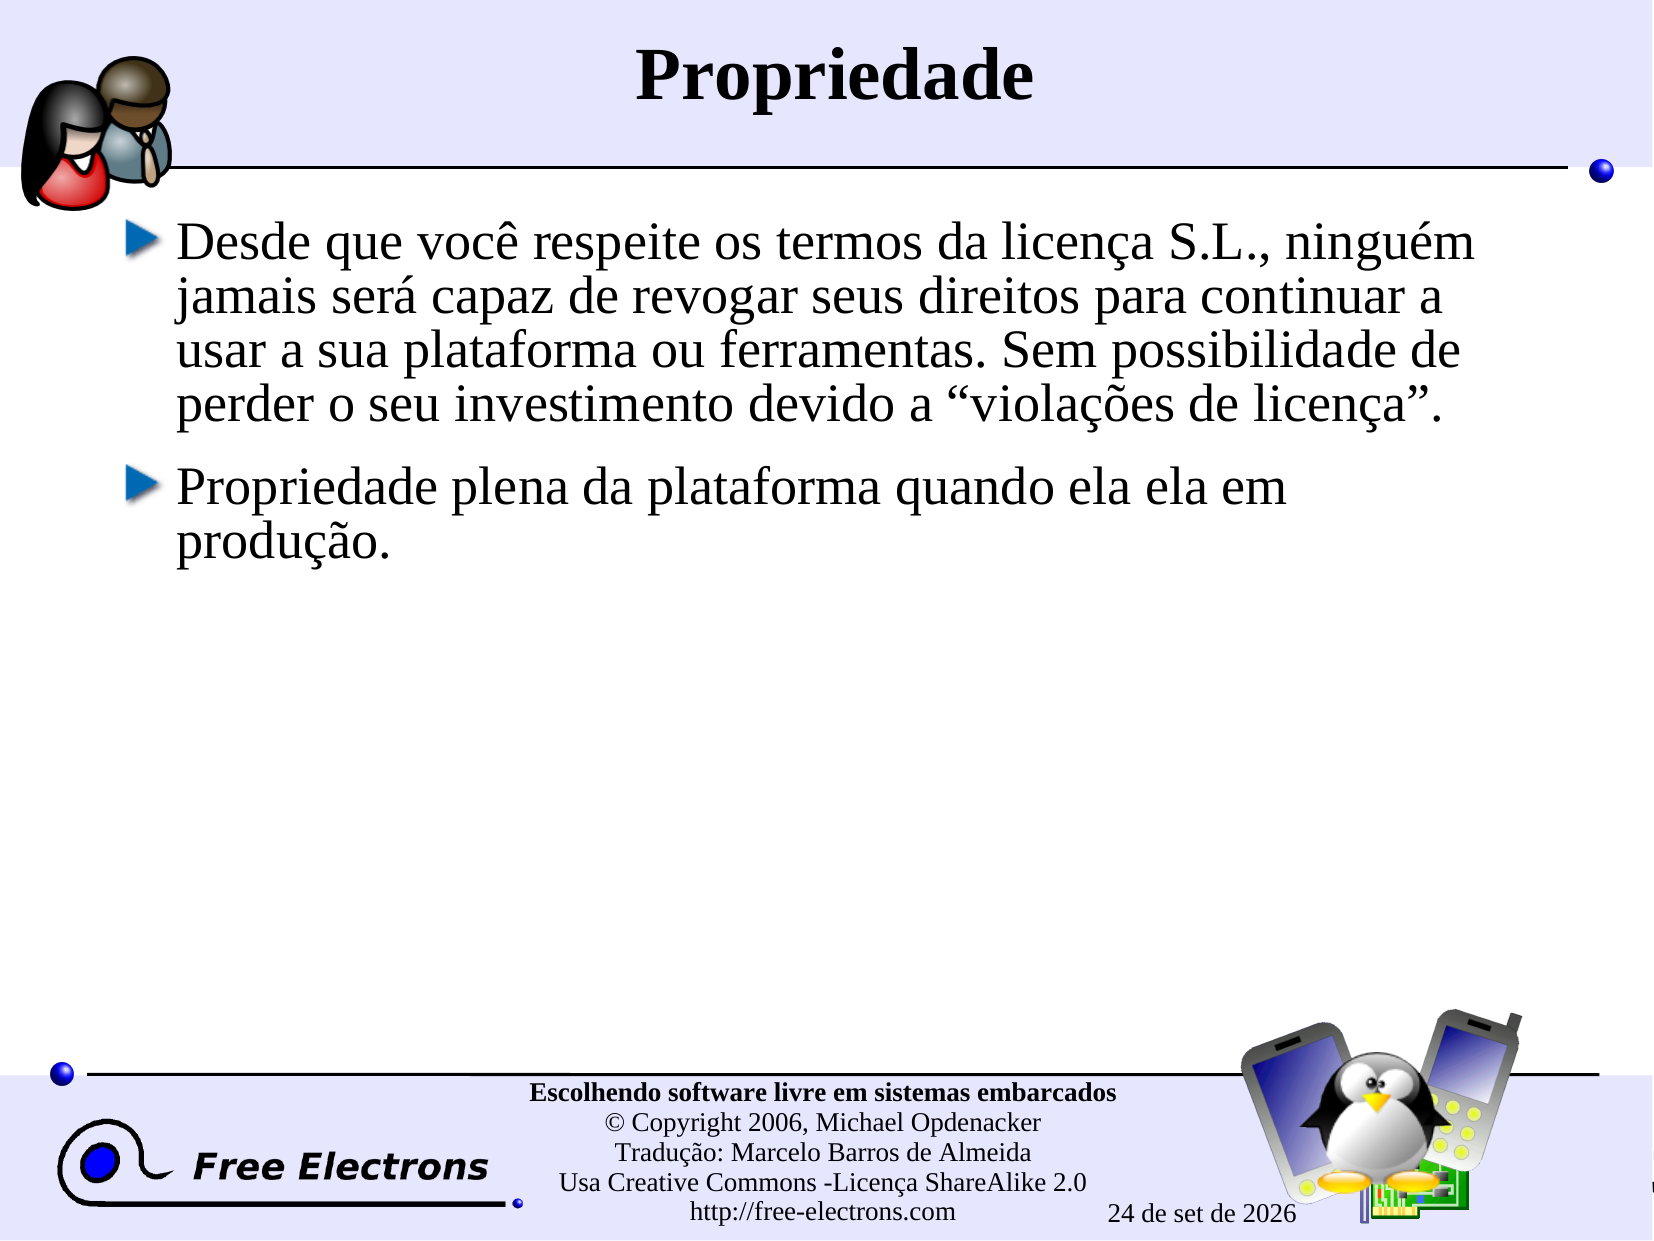

# Propriedade
Desde que você respeite os termos da licença S.L., ninguém jamais será capaz de revogar seus direitos para continuar a usar a sua plataforma ou ferramentas. Sem possibilidade de perder o seu investimento devido a “violações de licença”.
Propriedade plena da plataforma quando ela ela em produção.